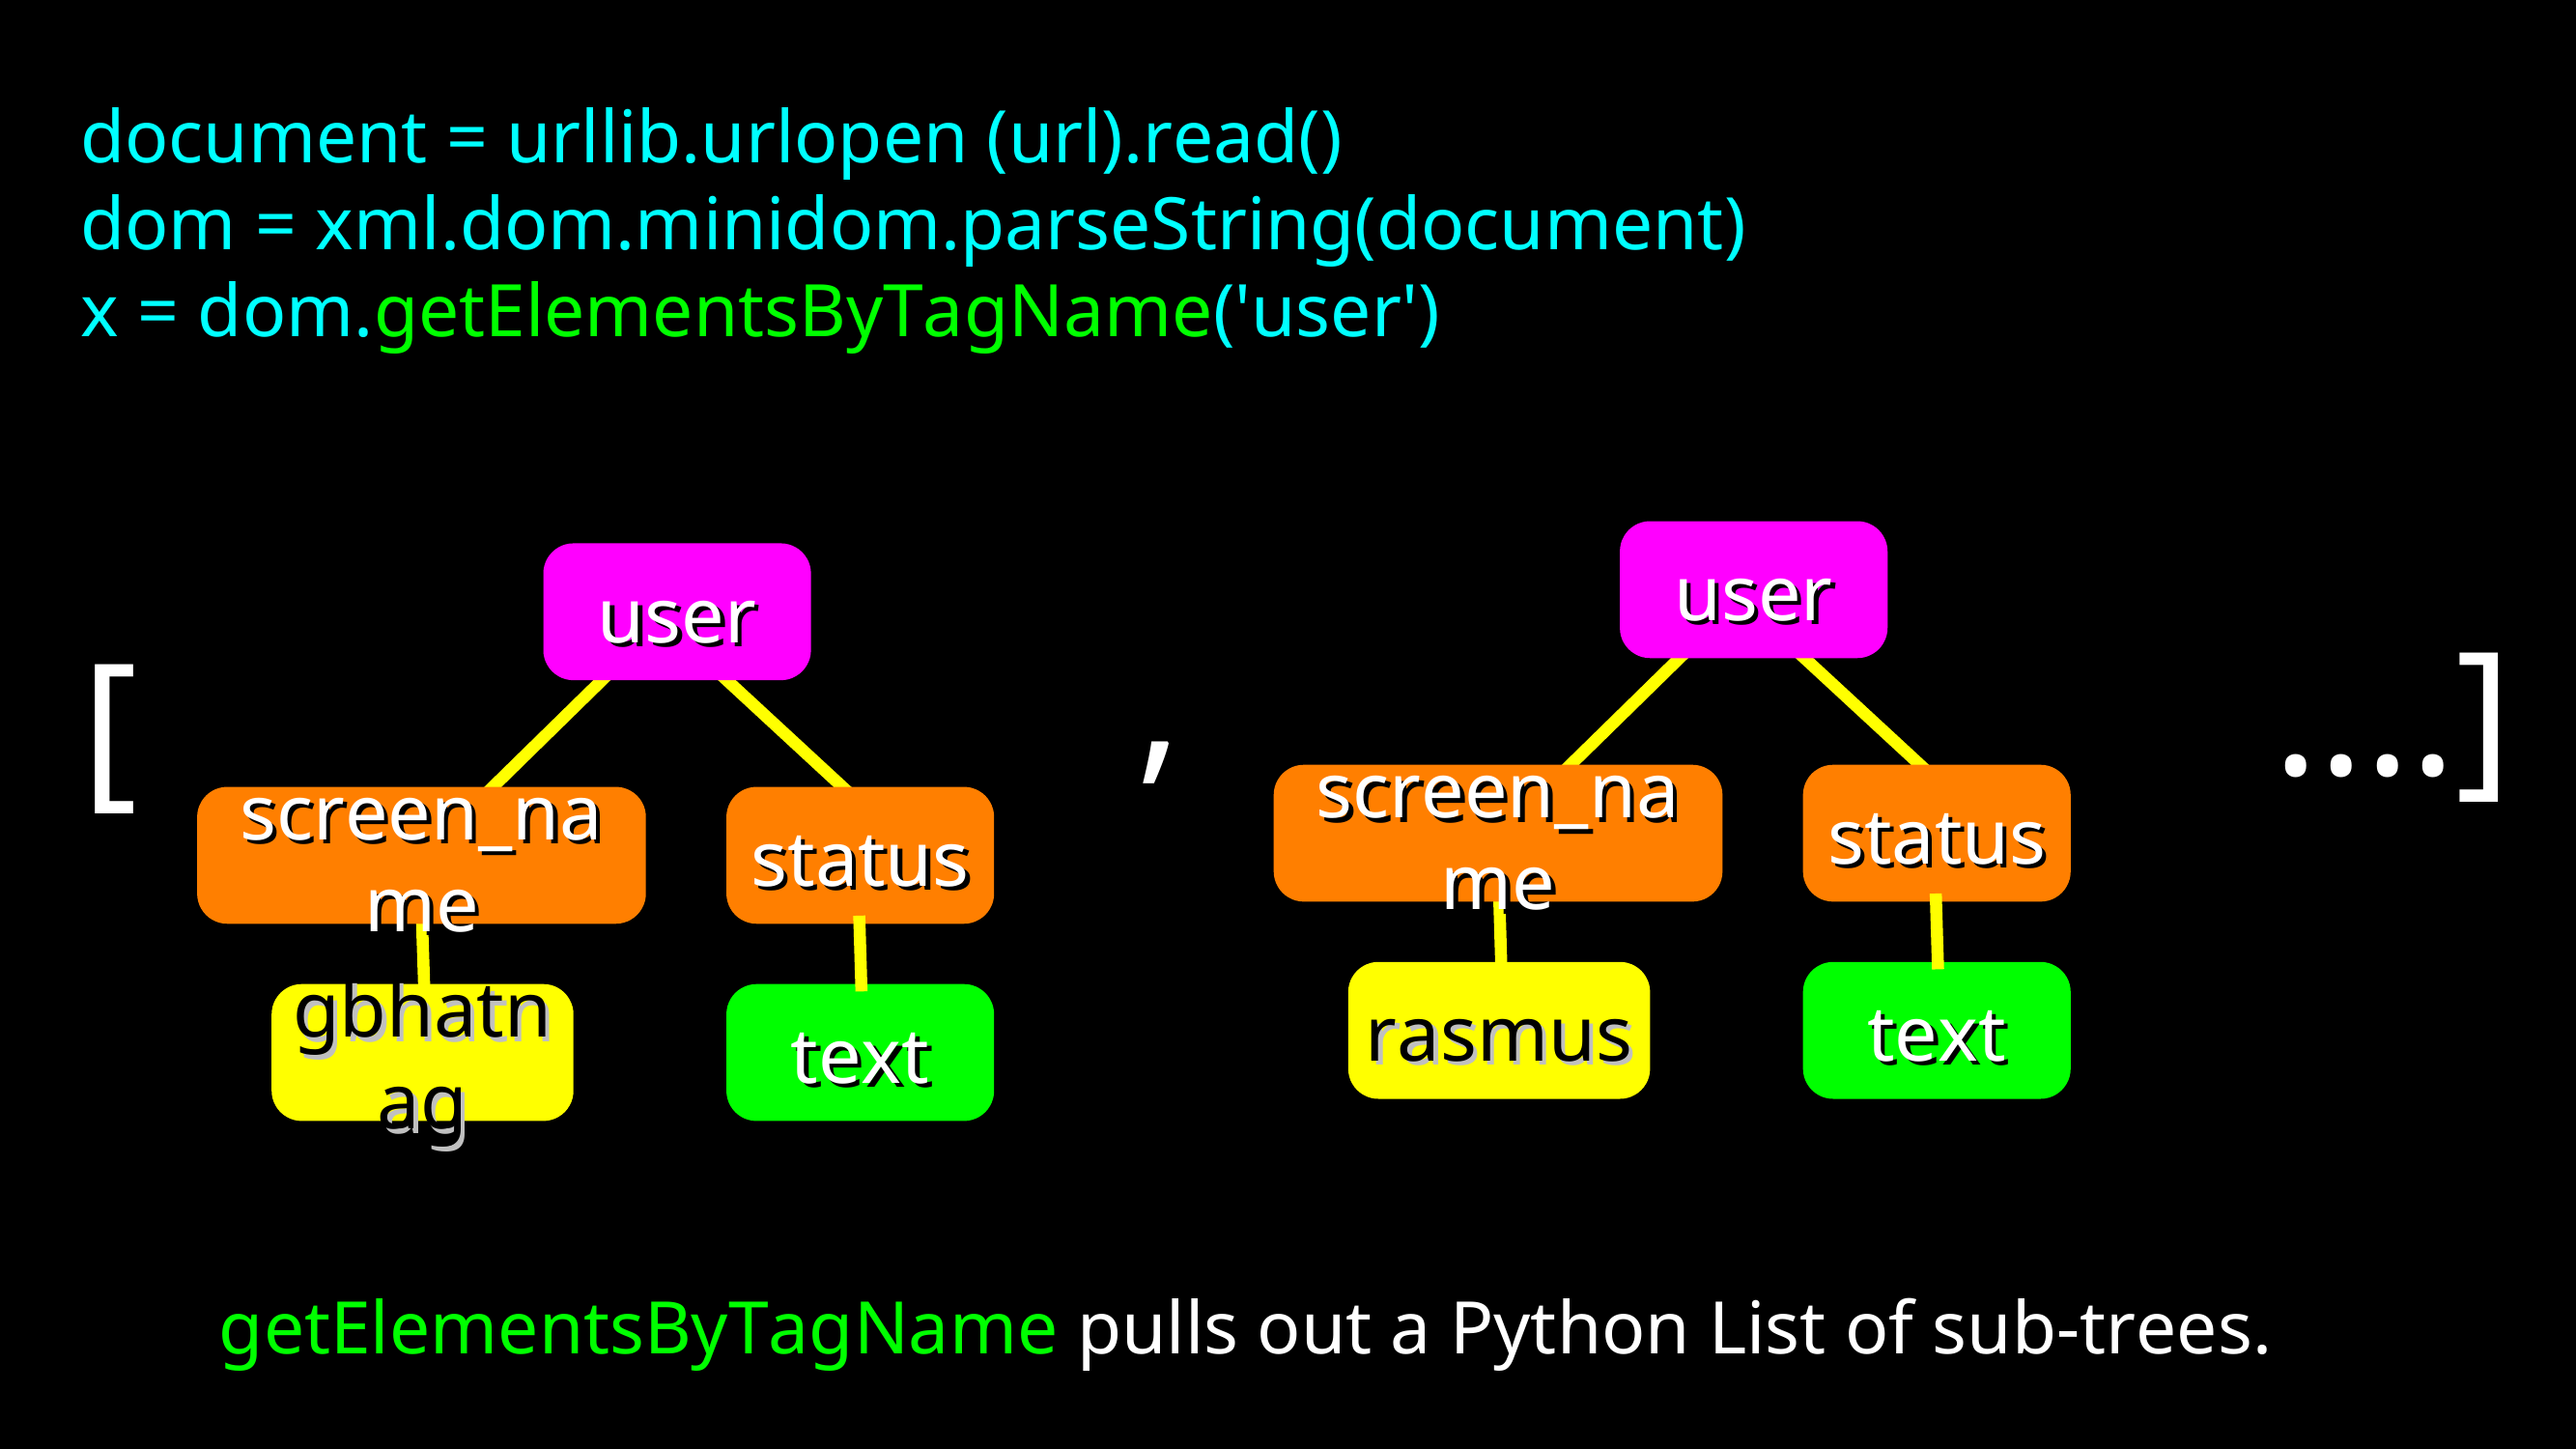

document = urllib.urlopen (url).read()
 dom = xml.dom.minidom.parseString(document)
 x = dom.getElementsByTagName('user')
user
user
,
....]
[
screen_name
status
screen_name
status
rasmus
text
gbhatnag
text
getElementsByTagName pulls out a Python List of sub-trees.